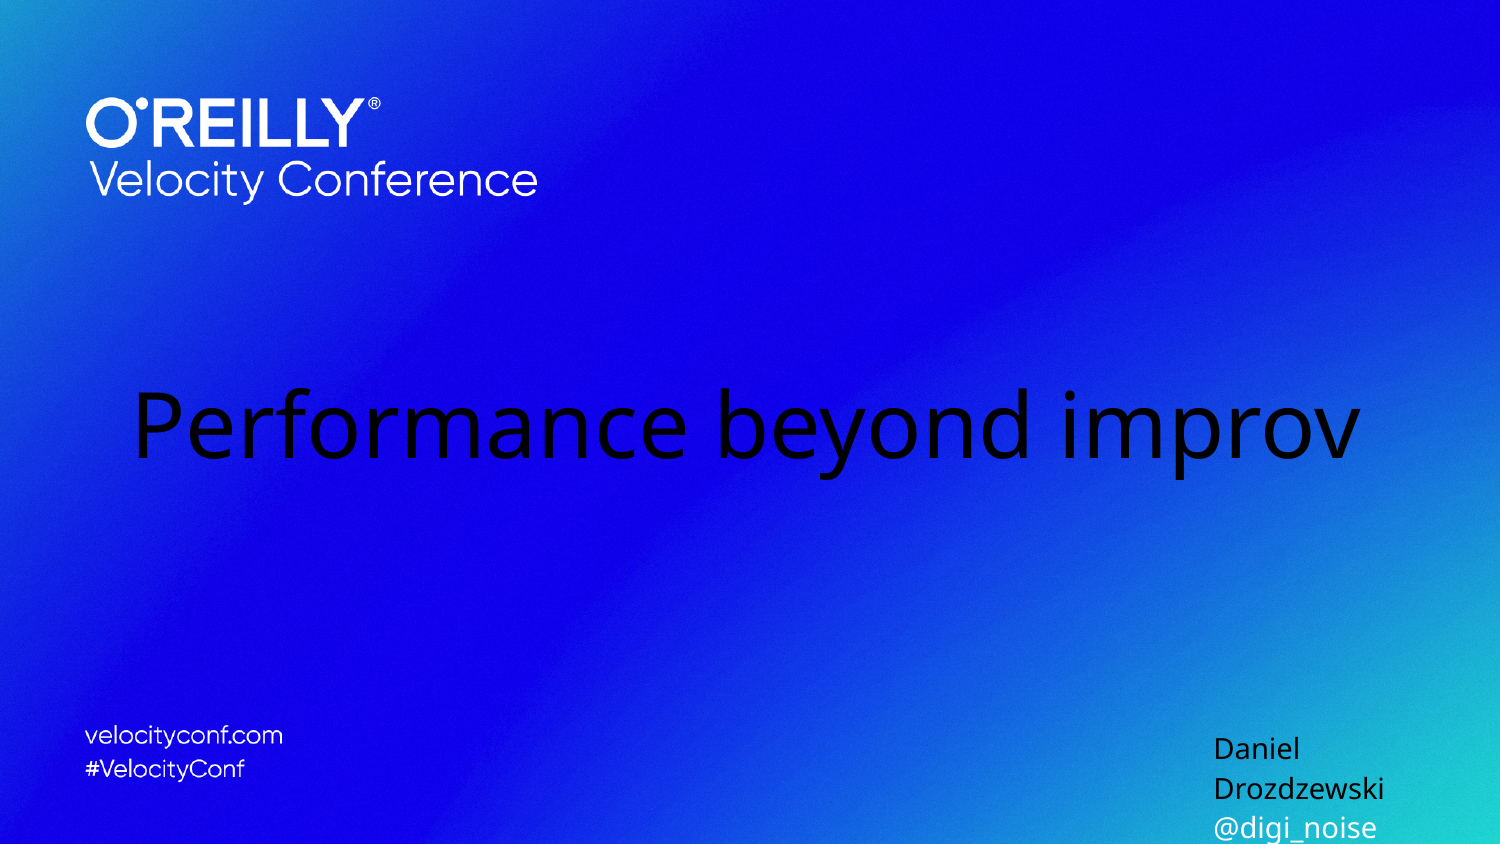

# Performance beyond improv
Daniel Drozdzewski
@digi_noise